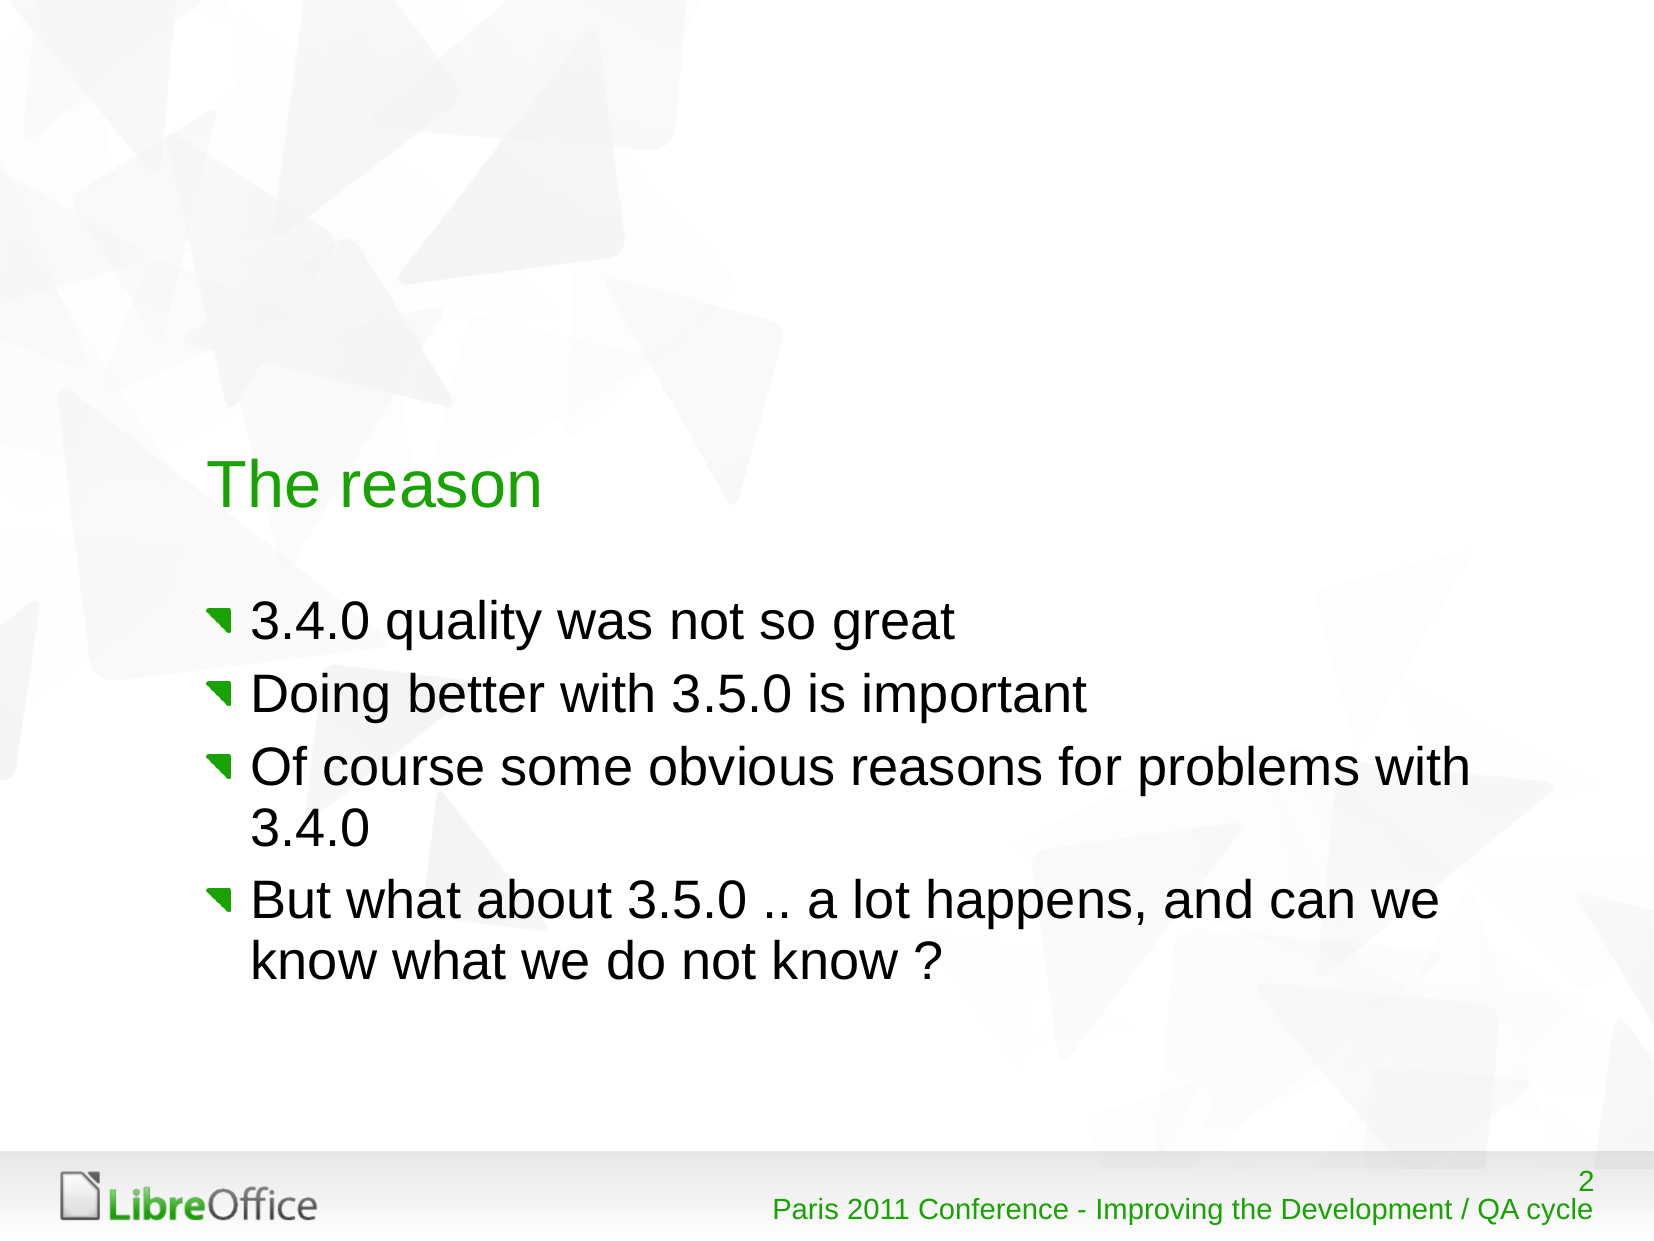

# The reason
3.4.0 quality was not so great
Doing better with 3.5.0 is important
Of course some obvious reasons for problems with 3.4.0
But what about 3.5.0 .. a lot happens, and can we know what we do not know ?
2
Paris 2011 Conference - Improving the Development / QA cycle